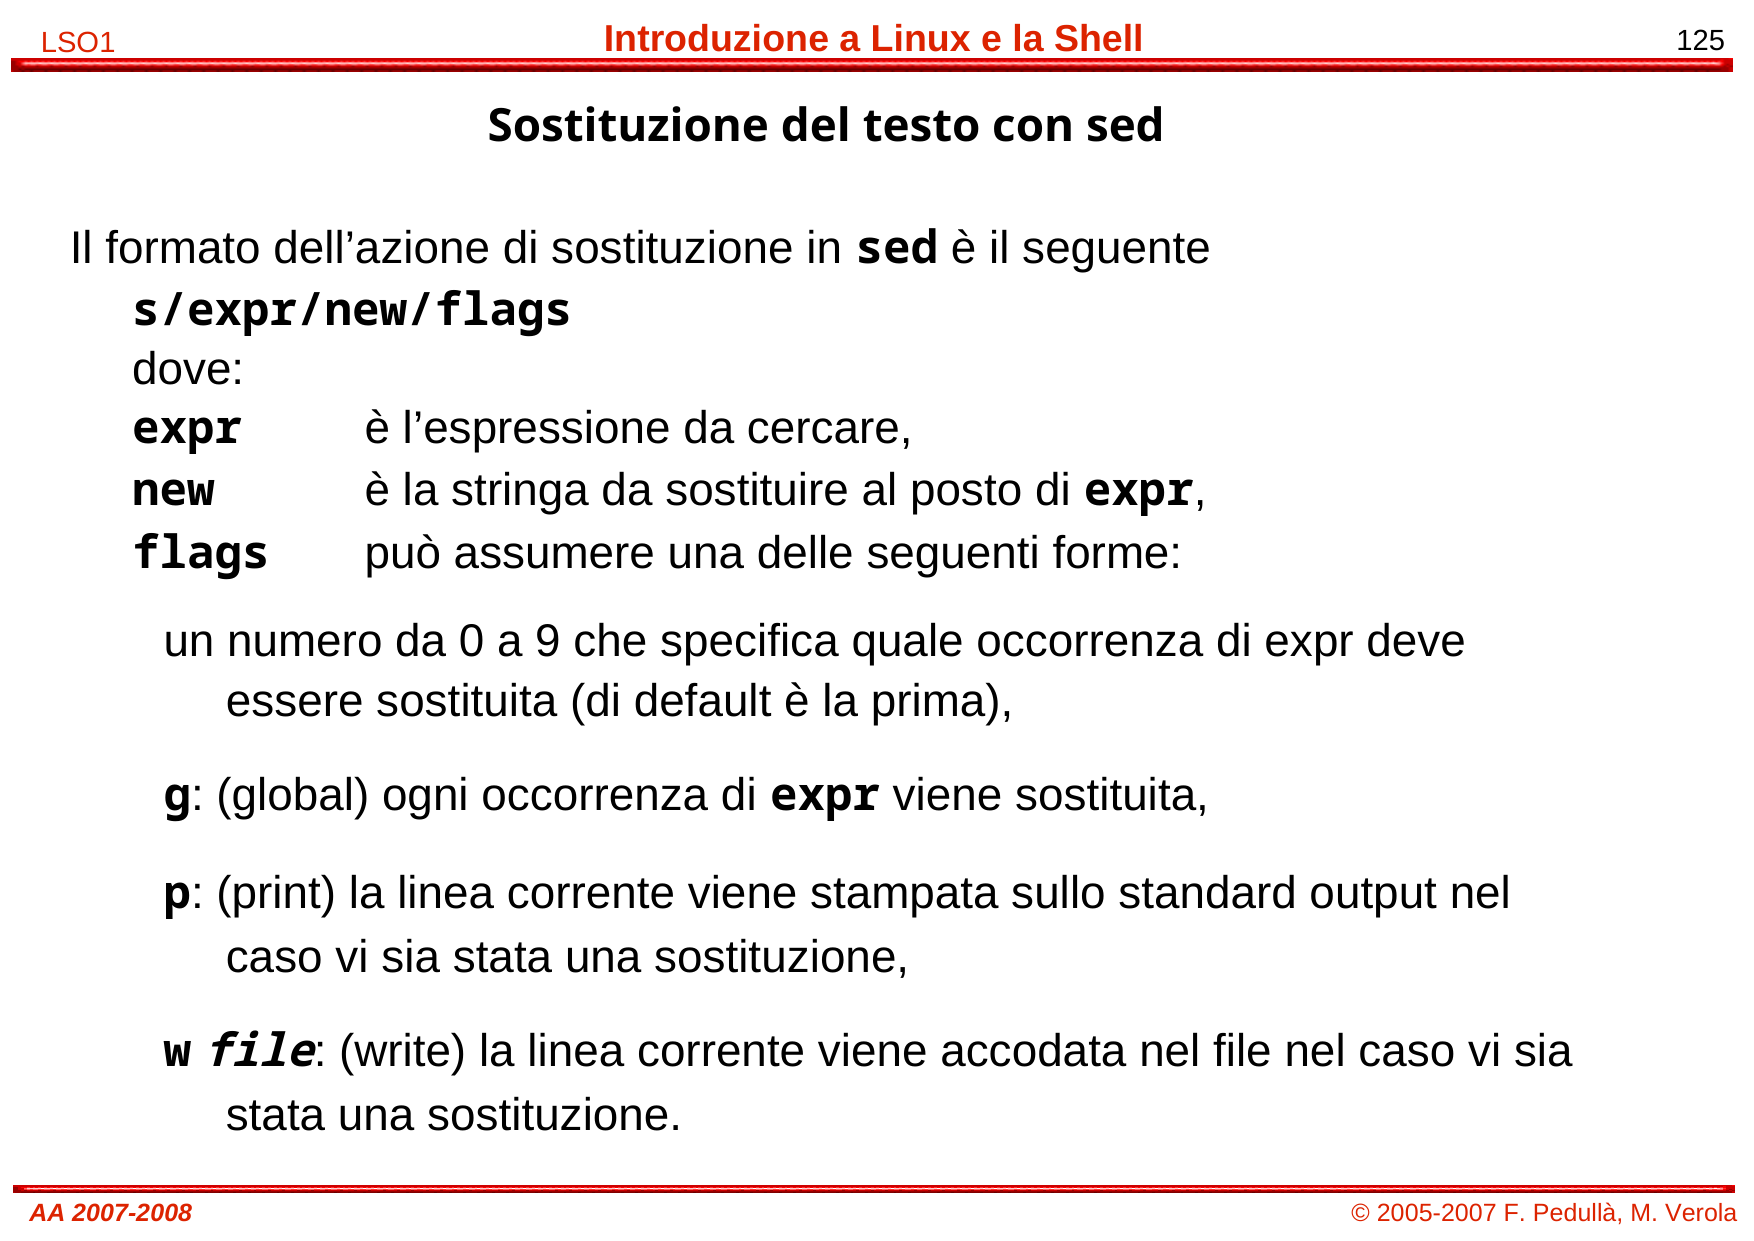

# Sostituzione del testo con sed
Il formato dell’azione di sostituzione in sed è il seguente
s/expr/new/flags
dove:
expr		è l’espressione da cercare,
new			è la stringa da sostituire al posto di expr,
flags		può assumere una delle seguenti forme:
un numero da 0 a 9 che specifica quale occorrenza di expr deve essere sostituita (di default è la prima),
g: (global) ogni occorrenza di expr viene sostituita,
p: (print) la linea corrente viene stampata sullo standard output nel caso vi sia stata una sostituzione,
w file: (write) la linea corrente viene accodata nel file nel caso vi sia stata una sostituzione.